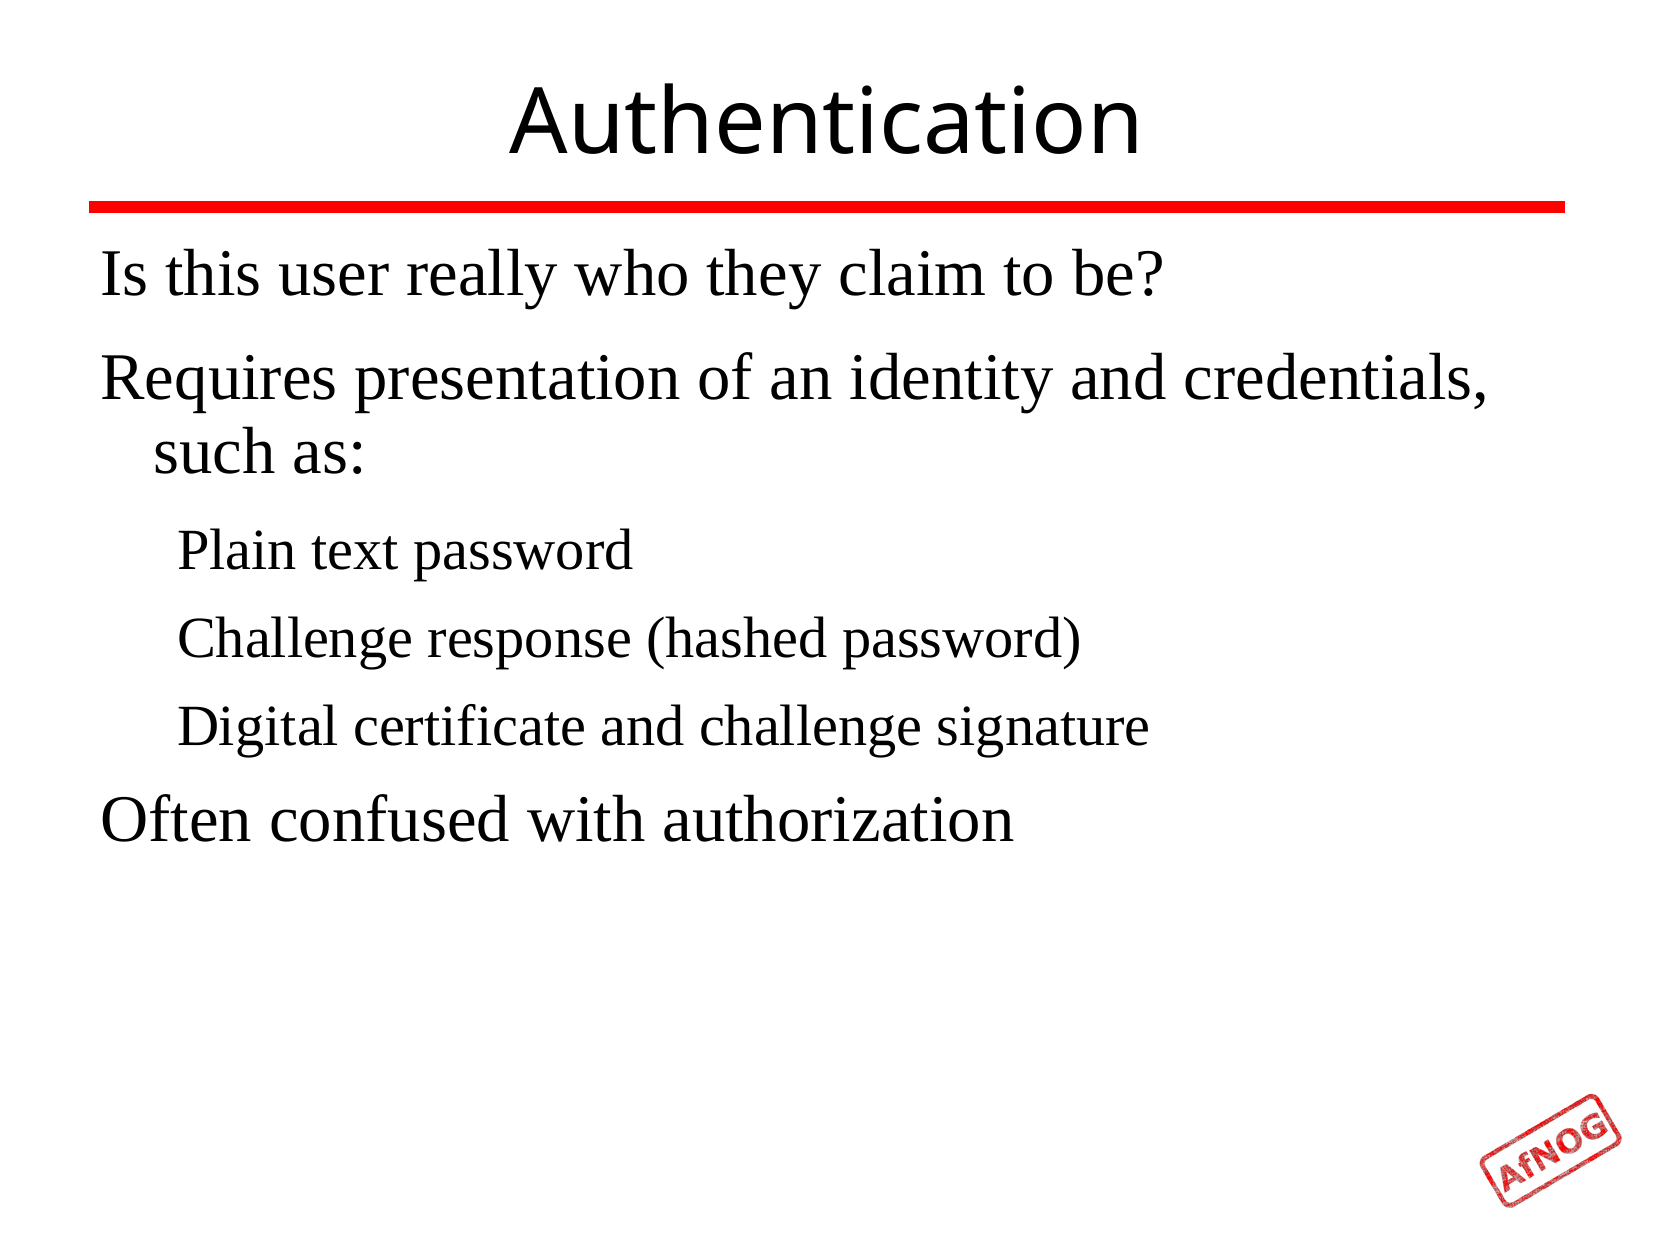

# Authentication
Is this user really who they claim to be?
Requires presentation of an identity and credentials, such as:
Plain text password
Challenge response (hashed password)
Digital certificate and challenge signature
Often confused with authorization